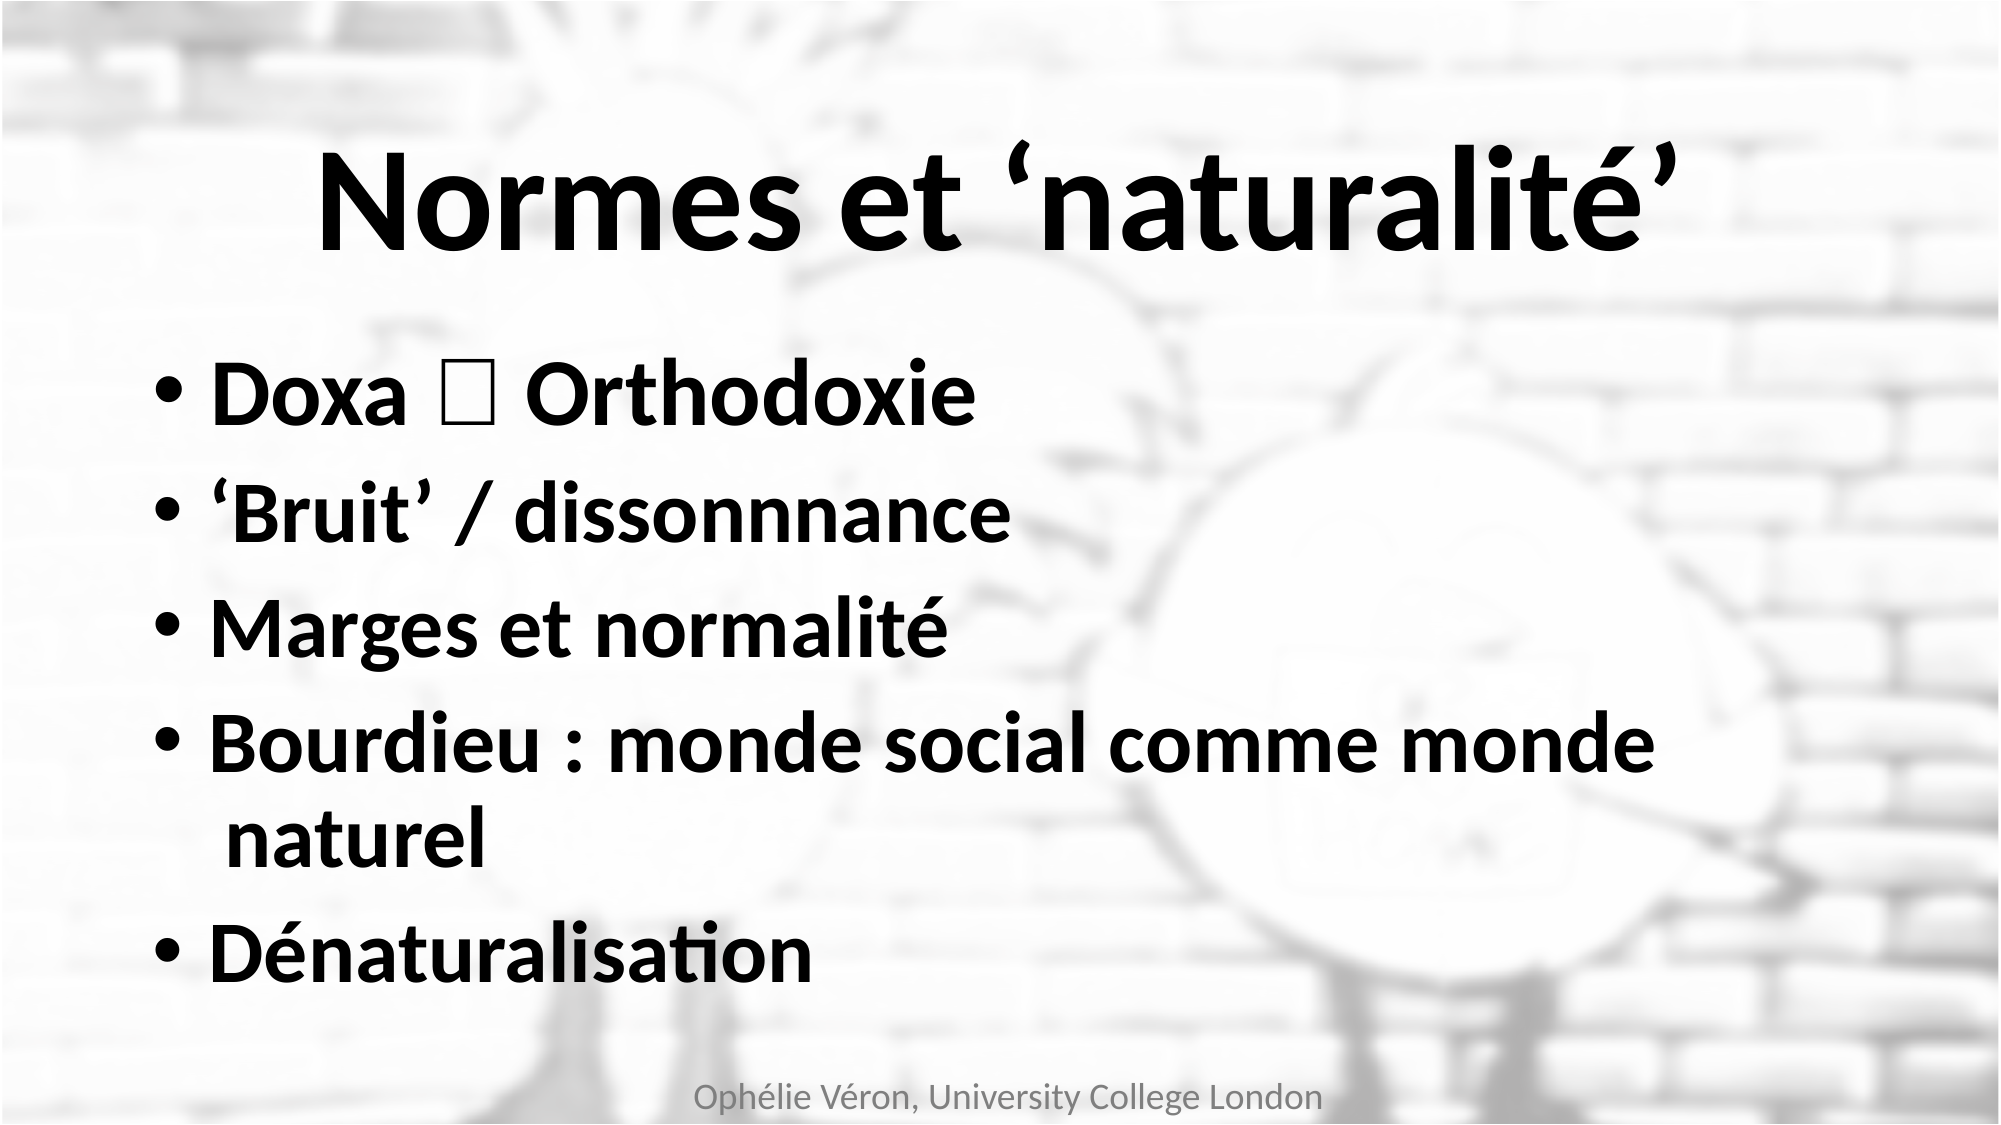

# Normes et ‘naturalité’
 Doxa  Orthodoxie
 ‘Bruit’ / dissonnnance
 Marges et normalité
 Bourdieu : monde social comme monde naturel
 Dénaturalisation
Ophélie Véron, University College London